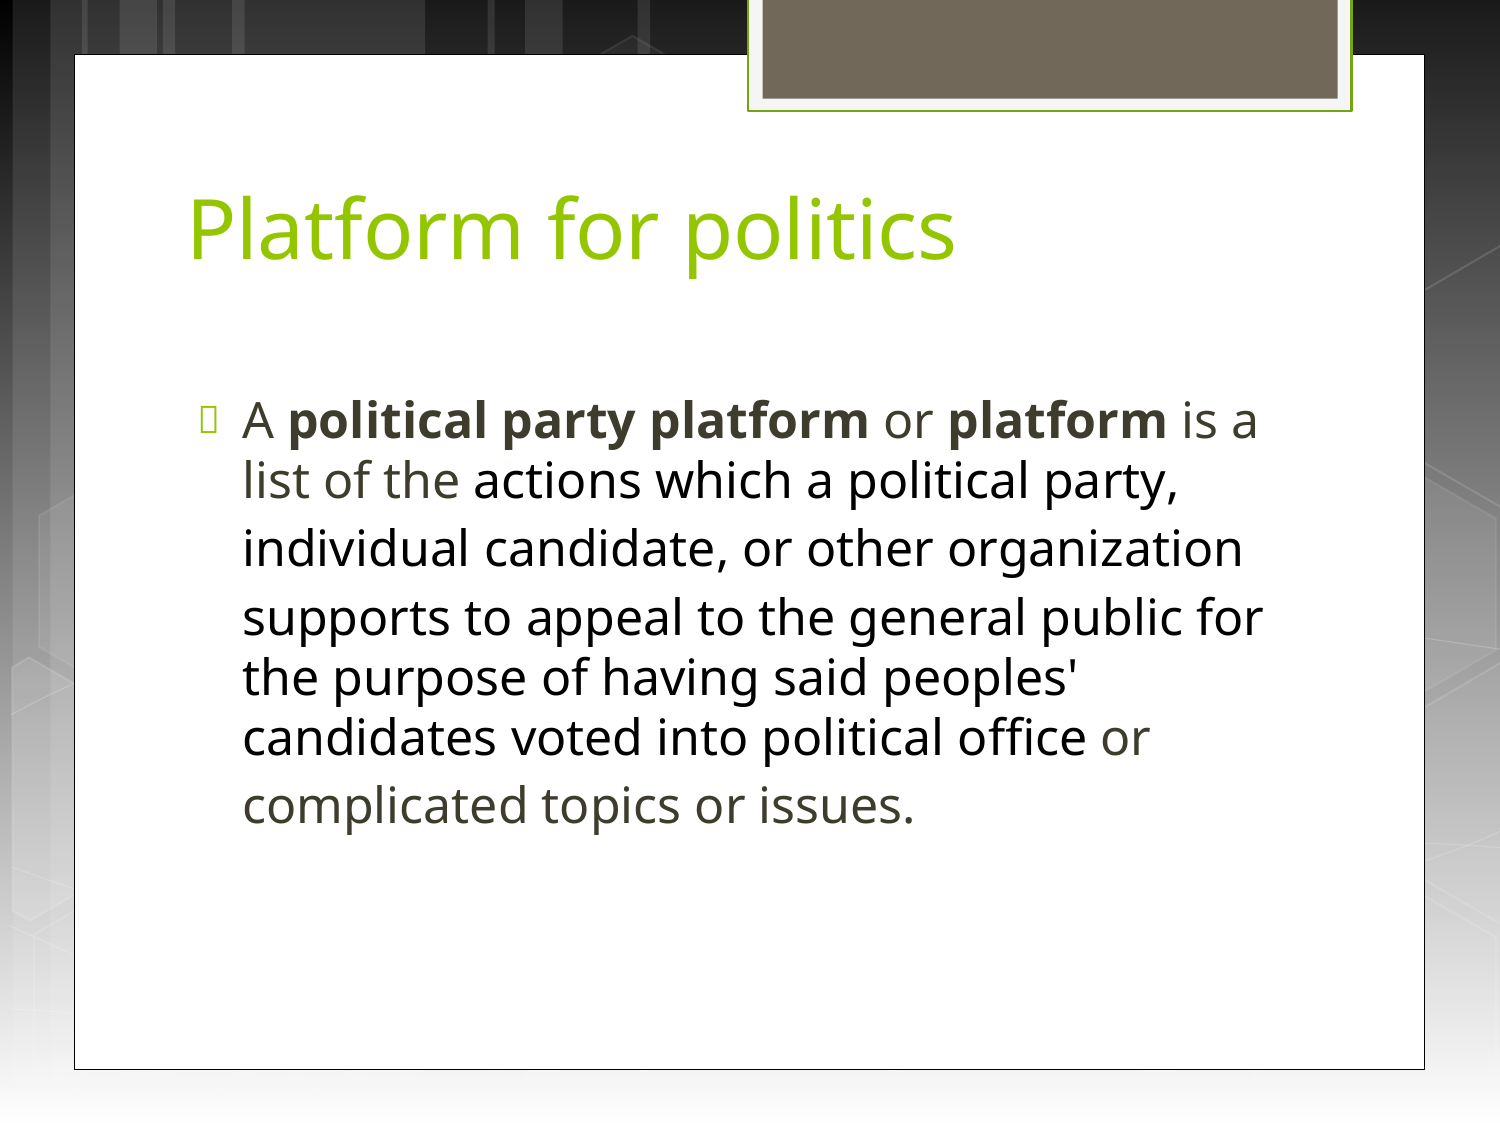

# Platform for politics
A political party platform or platform is a list of the actions which a political party, individual candidate, or other organization supports to appeal to the general public for the purpose of having said peoples' candidates voted into political office or complicated topics or issues.